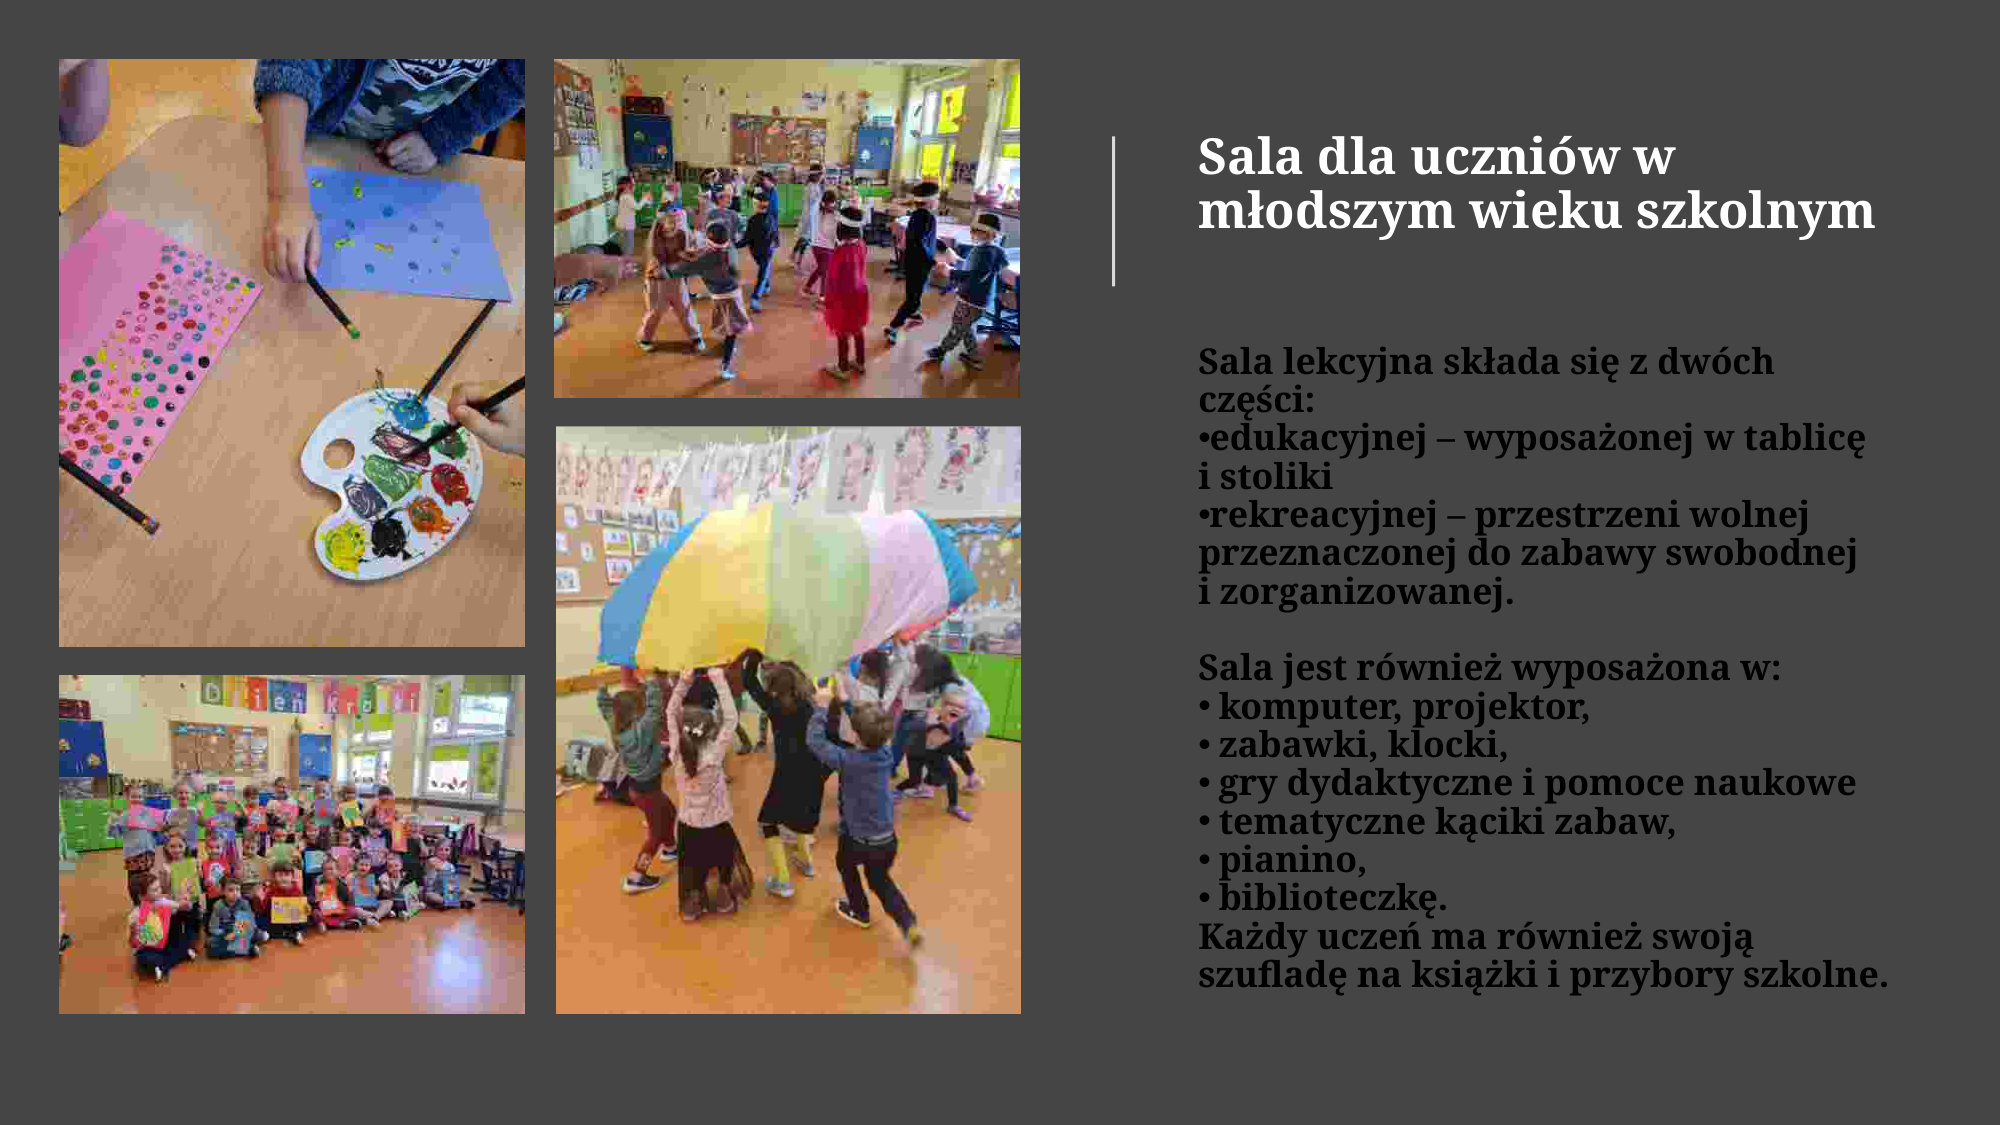

# Sala dla uczniów w młodszym wieku szkolnym
Sala lekcyjna składa się z dwóch części:
edukacyjnej – wyposażonej w tablicę
i stoliki
rekreacyjnej – przestrzeni wolnej przeznaczonej do zabawy swobodnej
i zorganizowanej.
Sala jest również wyposażona w:
 komputer, projektor,
 zabawki, klocki,
 gry dydaktyczne i pomoce naukowe
 tematyczne kąciki zabaw,
 pianino,
 biblioteczkę.
Każdy uczeń ma również swoją szufladę na książki i przybory szkolne.